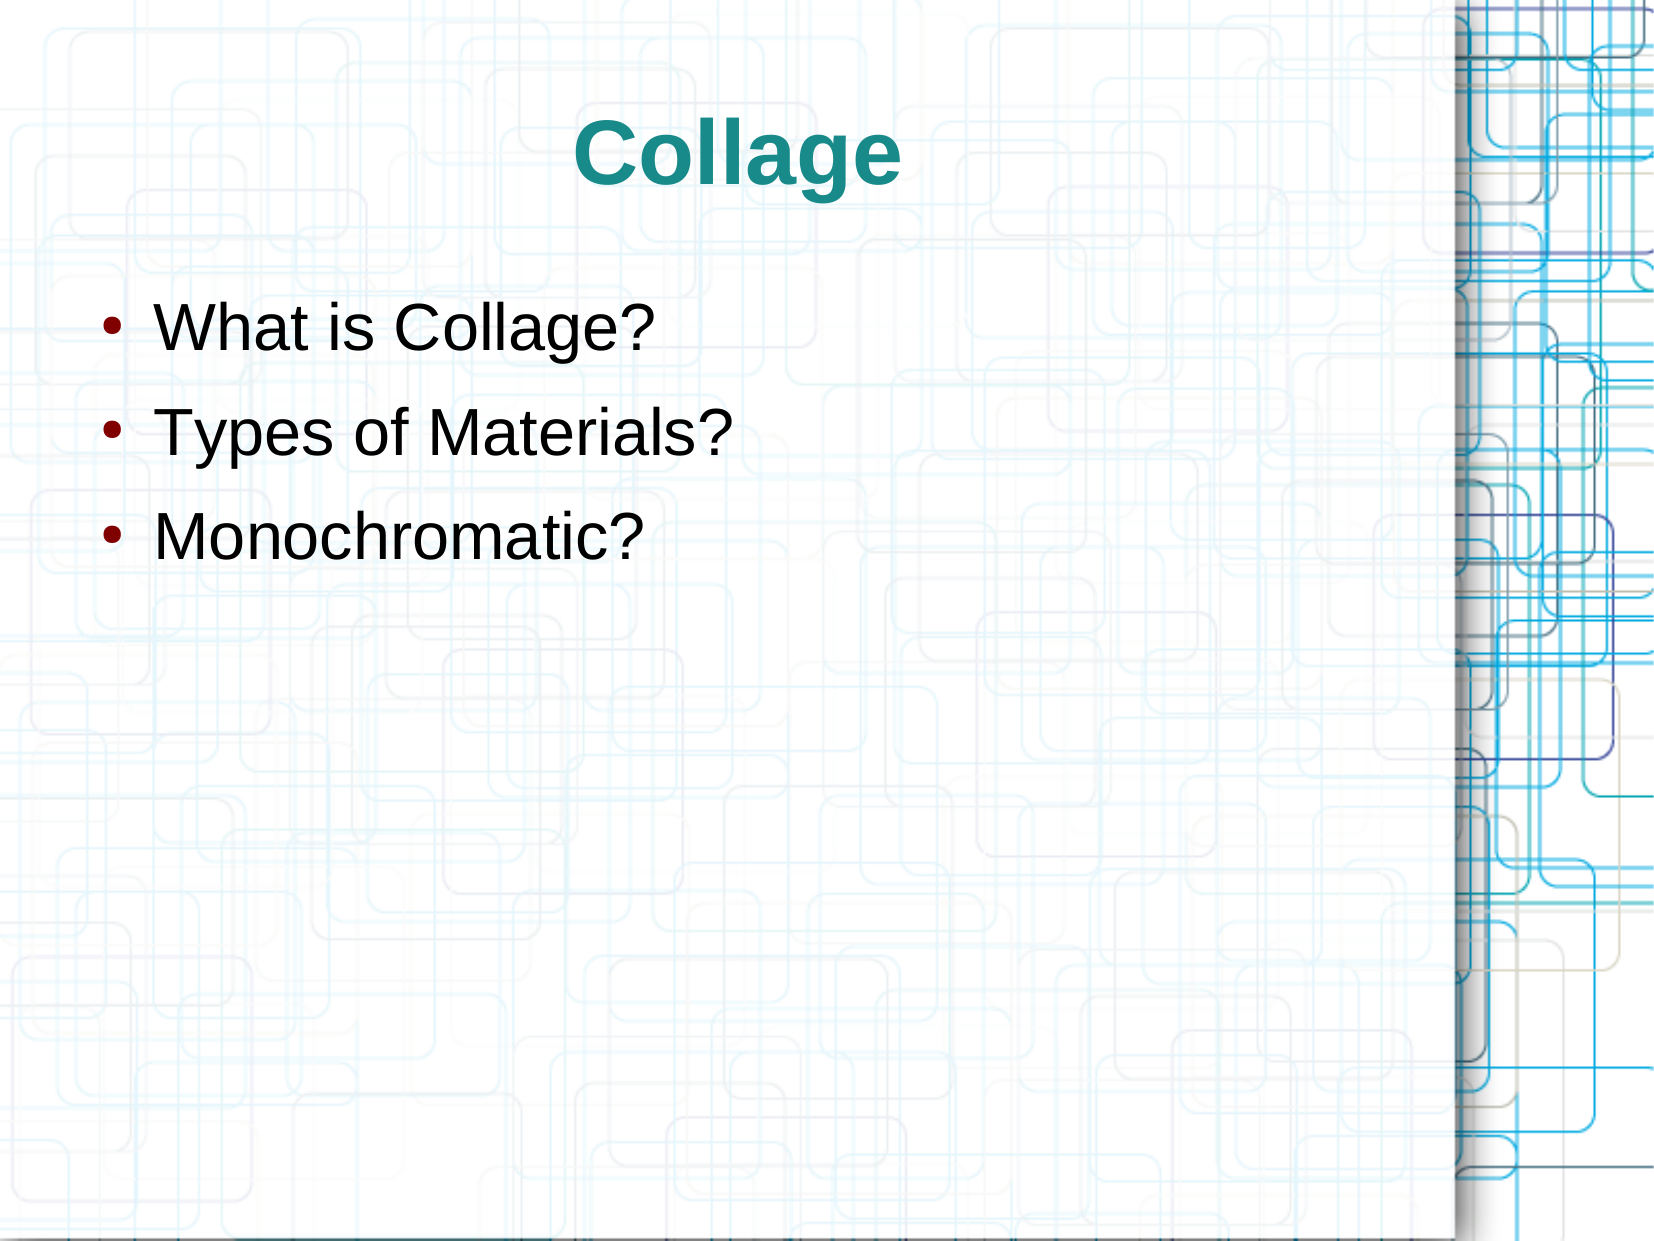

# Collage
What is Collage?
Types of Materials?
Monochromatic?